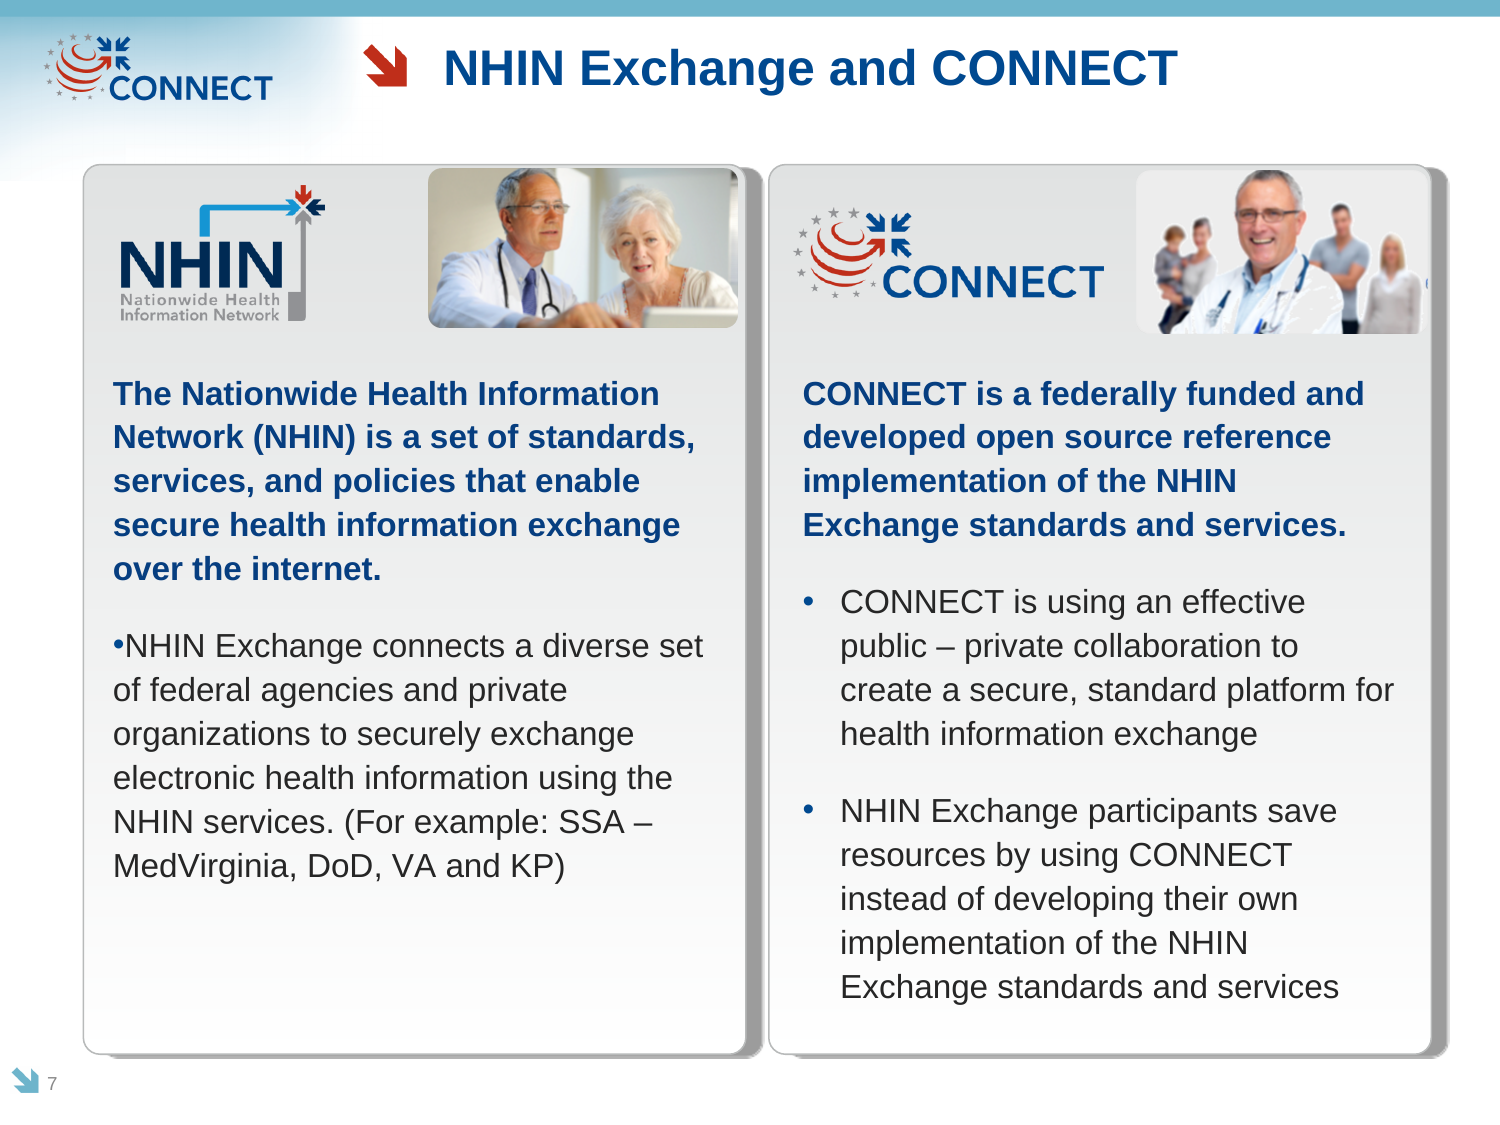

# NHIN Exchange and CONNECT
The Nationwide Health Information Network (NHIN) is a set of standards, services, and policies that enable secure health information exchange over the internet.
NHIN Exchange connects a diverse set of federal agencies and private organizations to securely exchange electronic health information using the NHIN services. (For example: SSA – MedVirginia, DoD, VA and KP)
CONNECT is a federally funded and developed open source reference implementation of the NHIN Exchange standards and services.
CONNECT is using an effective public – private collaboration to create a secure, standard platform for health information exchange
NHIN Exchange participants save resources by using CONNECT instead of developing their own implementation of the NHIN Exchange standards and services